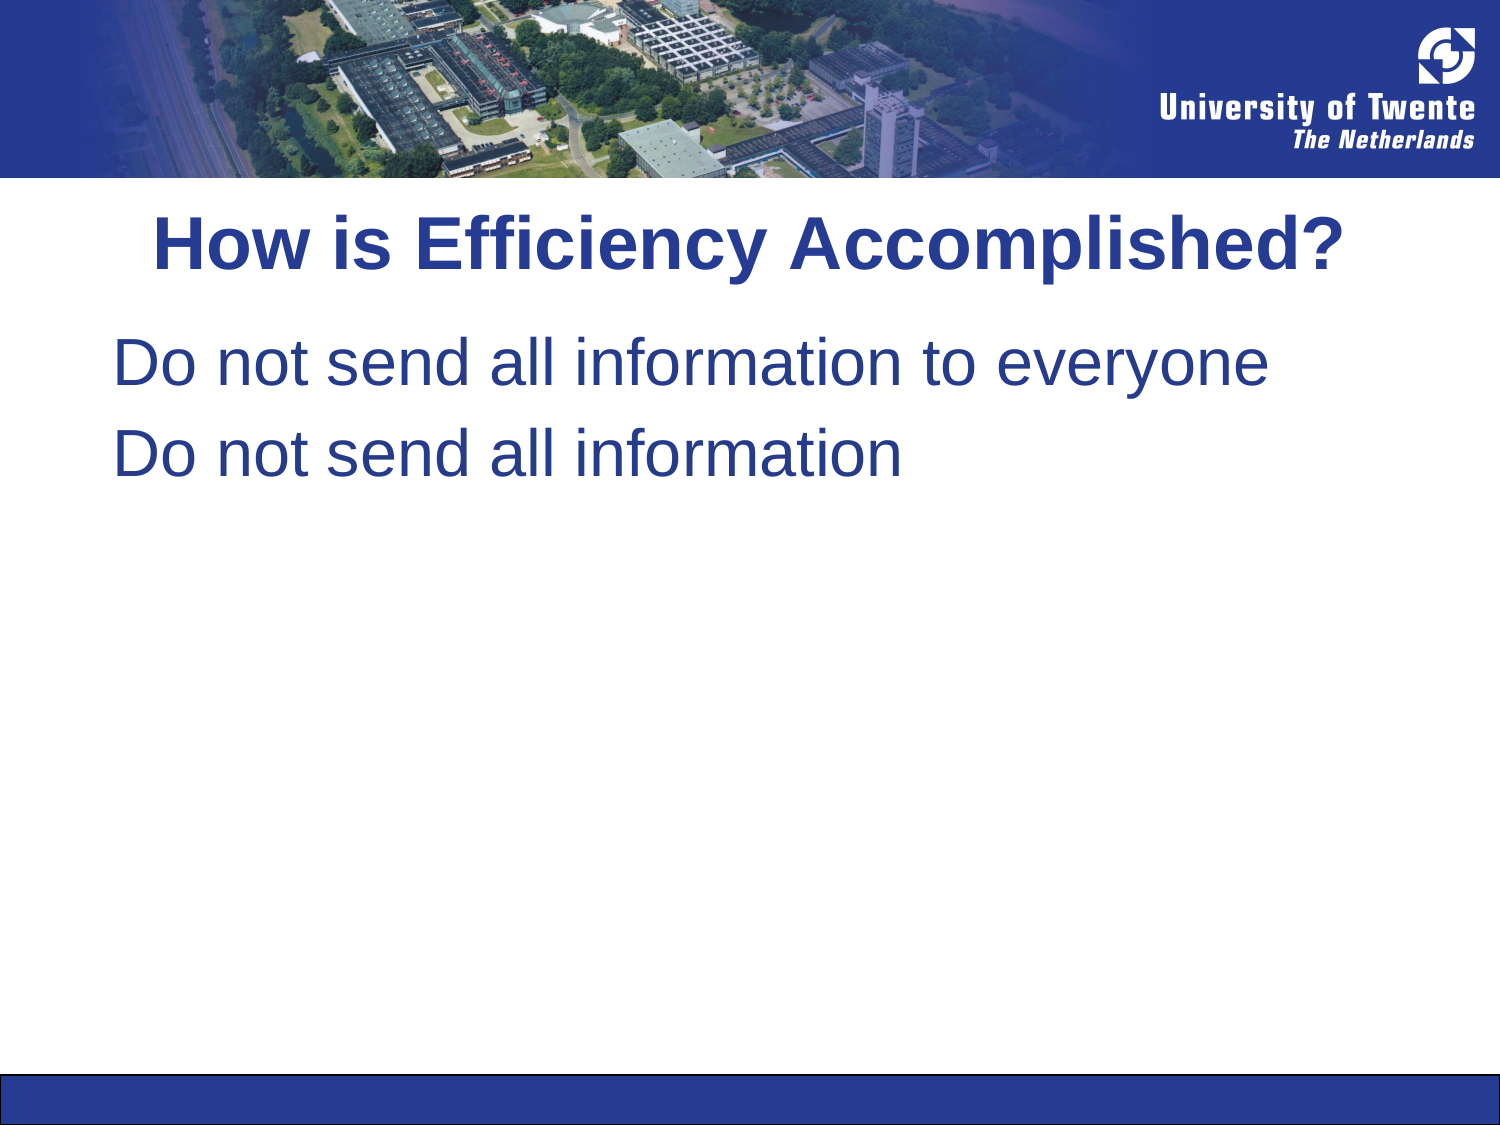

# How is Efficiency Accomplished?
Do not send all information to everyone
Do not send all information